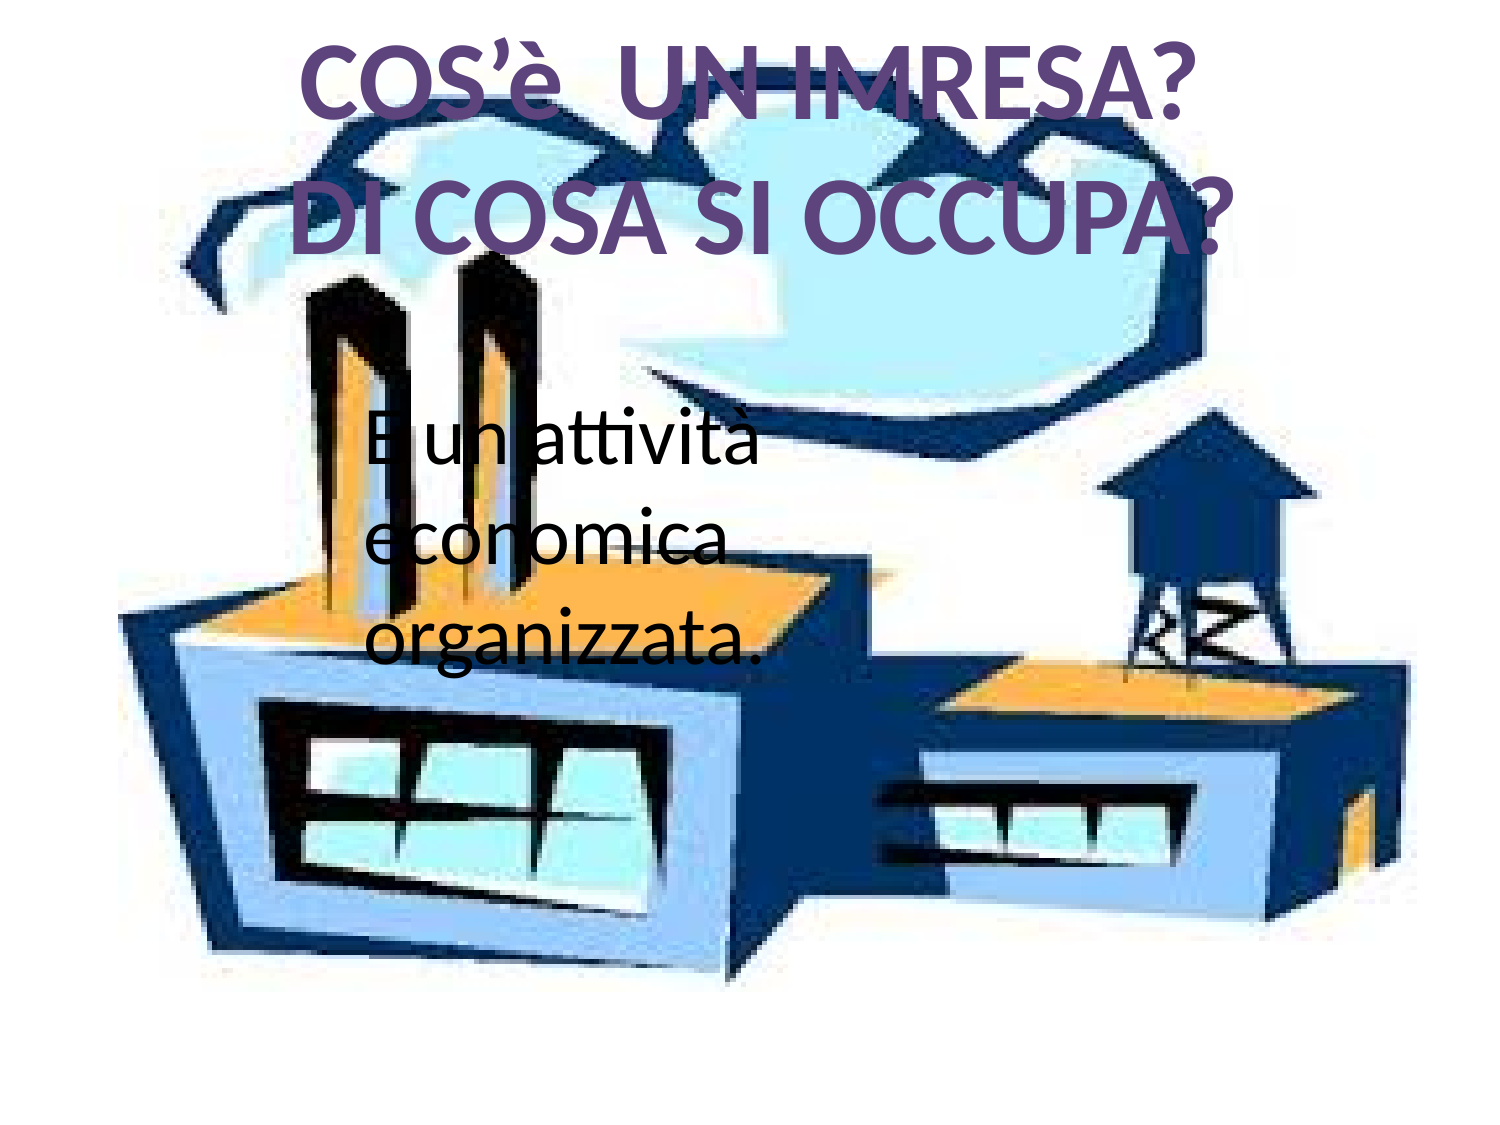

COS’è UN IMRESA?
 DI COSA SI OCCUPA?
E un attività economica organizzata.